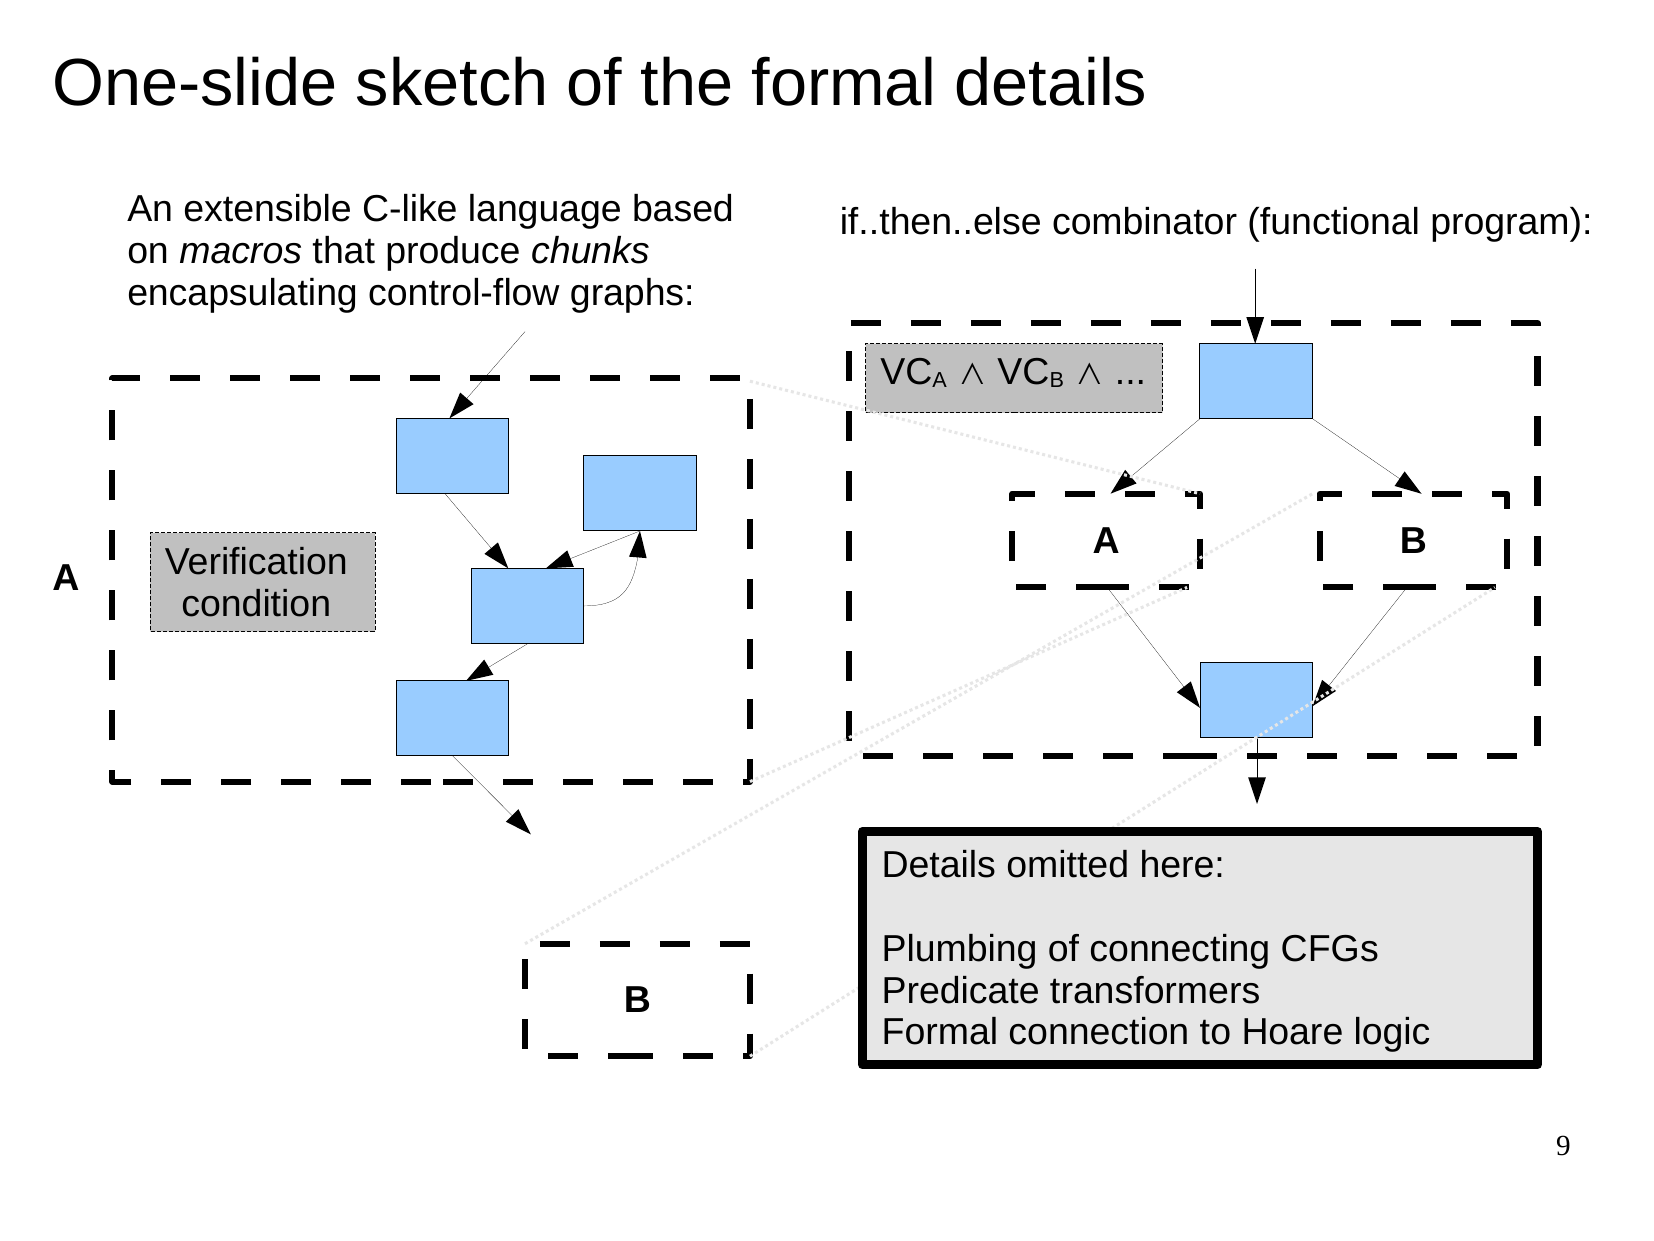

One-slide sketch of the formal details
An extensible C-like language based on macros that produce chunks encapsulating control-flow graphs:
if..then..else combinator (functional program):
VCA ∧ VCB ∧ ...
A
B
Verification condition
A
B
Details omitted here:
Plumbing of connecting CFGs
Predicate transformers
Formal connection to Hoare logic
9